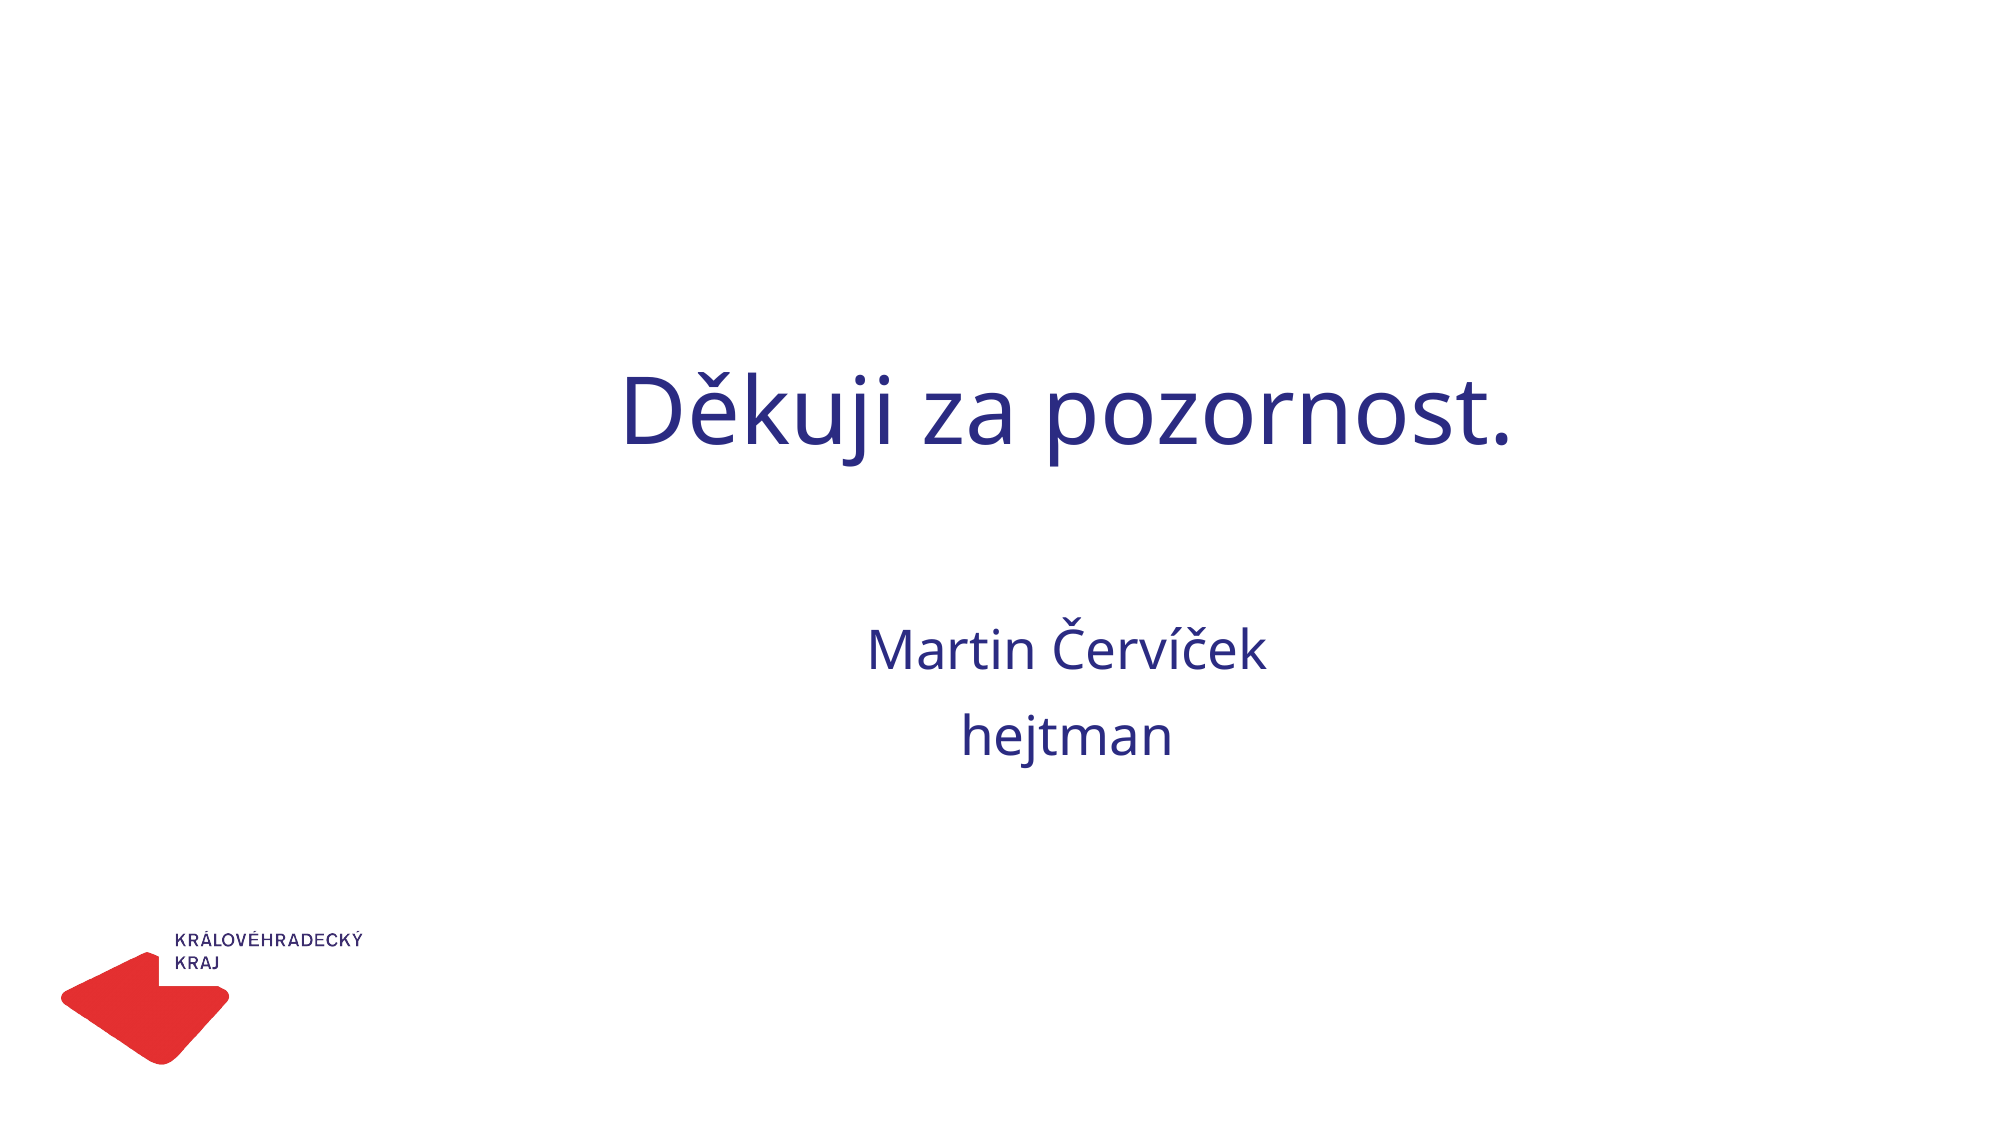

# Děkuji za pozornost.
Martin Červíček
hejtman